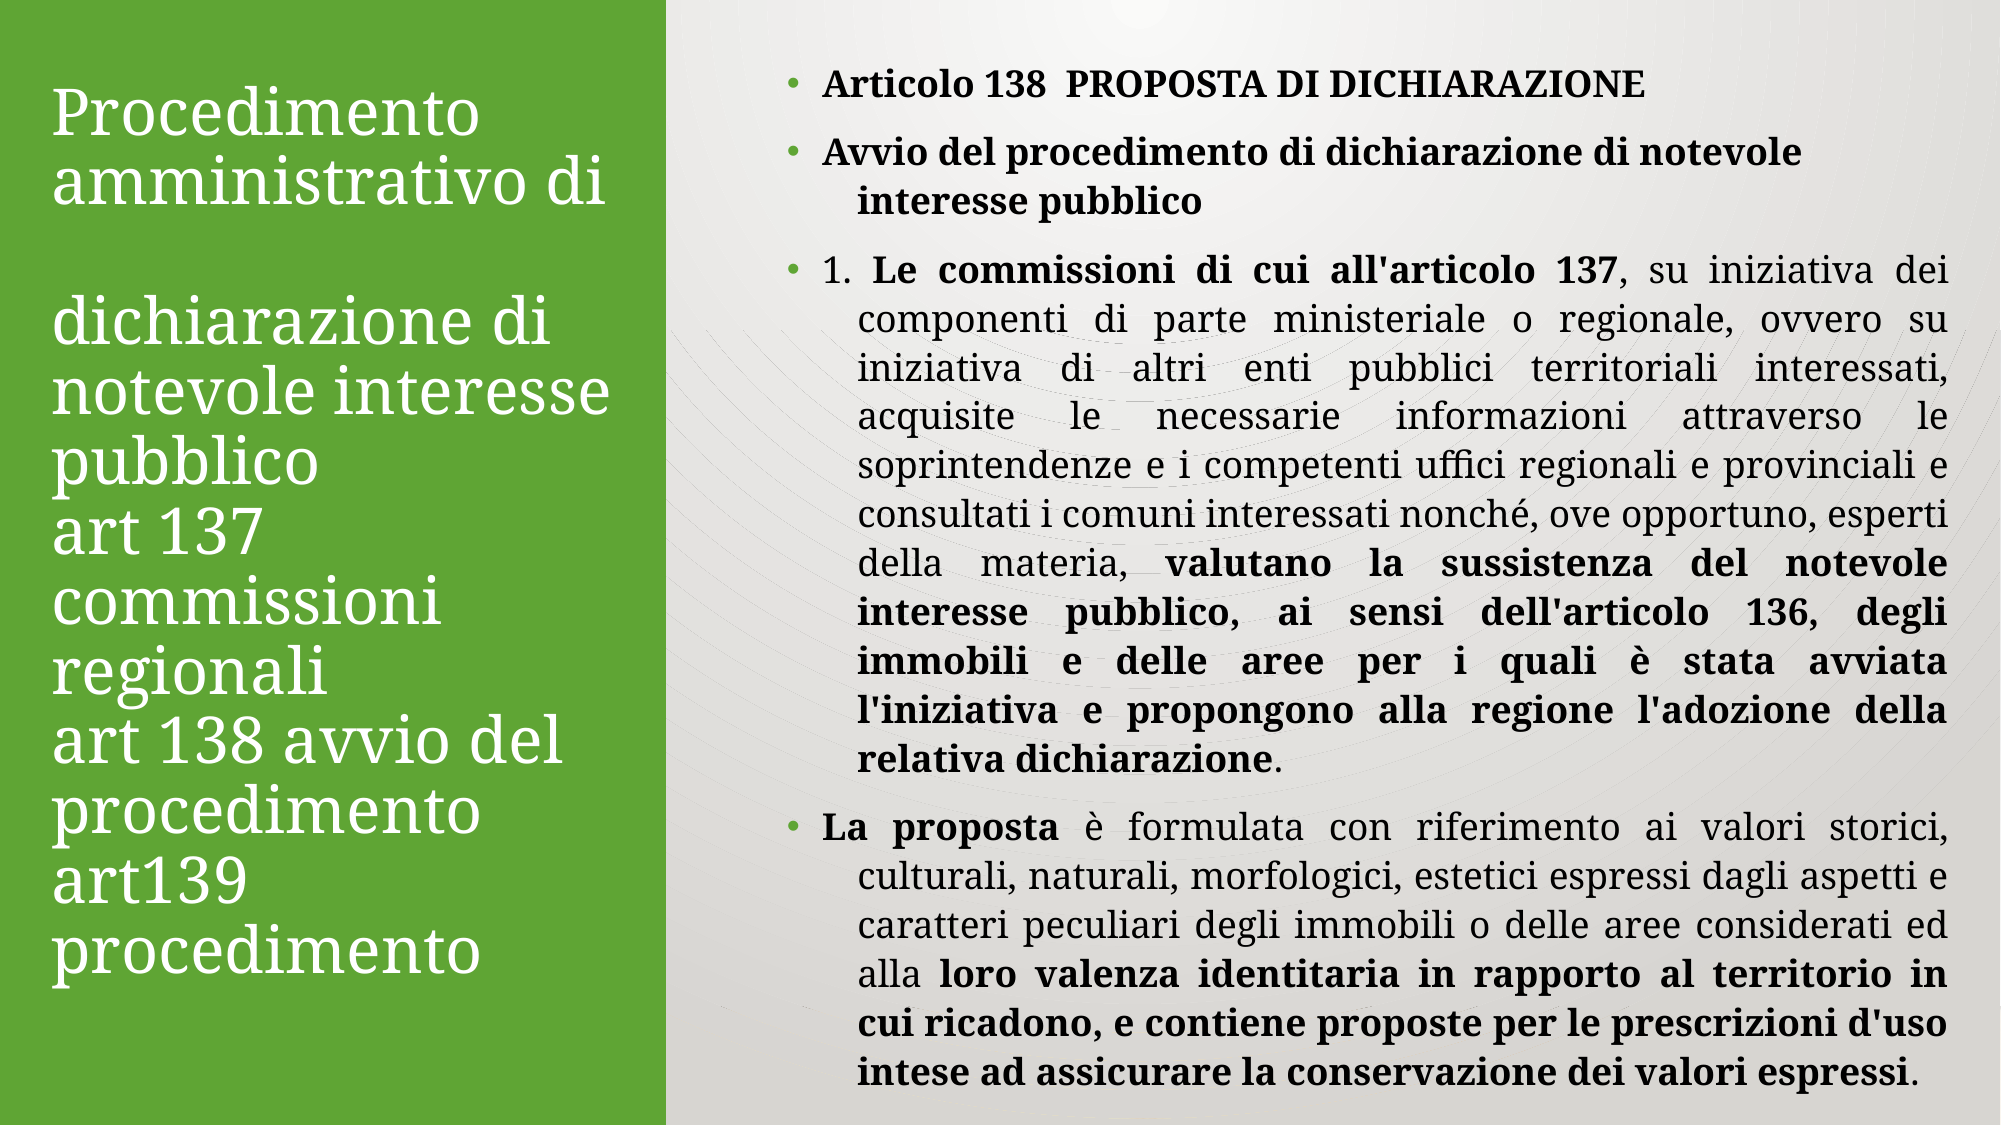

Articolo 138  PROPOSTA DI DICHIARAZIONE
Avvio del procedimento di dichiarazione di notevole interesse pubblico
1. Le commissioni di cui all'articolo 137, su iniziativa dei componenti di parte ministeriale o regionale, ovvero su iniziativa di altri enti pubblici territoriali interessati, acquisite le necessarie informazioni attraverso le soprintendenze e i competenti uffici regionali e provinciali e consultati i comuni interessati nonché, ove opportuno, esperti della materia, valutano la sussistenza del notevole interesse pubblico, ai sensi dell'articolo 136, degli immobili e delle aree per i quali è stata avviata l'iniziativa e propongono alla regione l'adozione della relativa dichiarazione.
La proposta è formulata con riferimento ai valori storici, culturali, naturali, morfologici, estetici espressi dagli aspetti e caratteri peculiari degli immobili o delle aree considerati ed alla loro valenza identitaria in rapporto al territorio in cui ricadono, e contiene proposte per le prescrizioni d'uso intese ad assicurare la conservazione dei valori espressi.
# Procedimento amministrativo di dichiarazione di notevole interesse pubblico art 137 commissioni regionali art 138 avvio del procedimento art139 procedimento